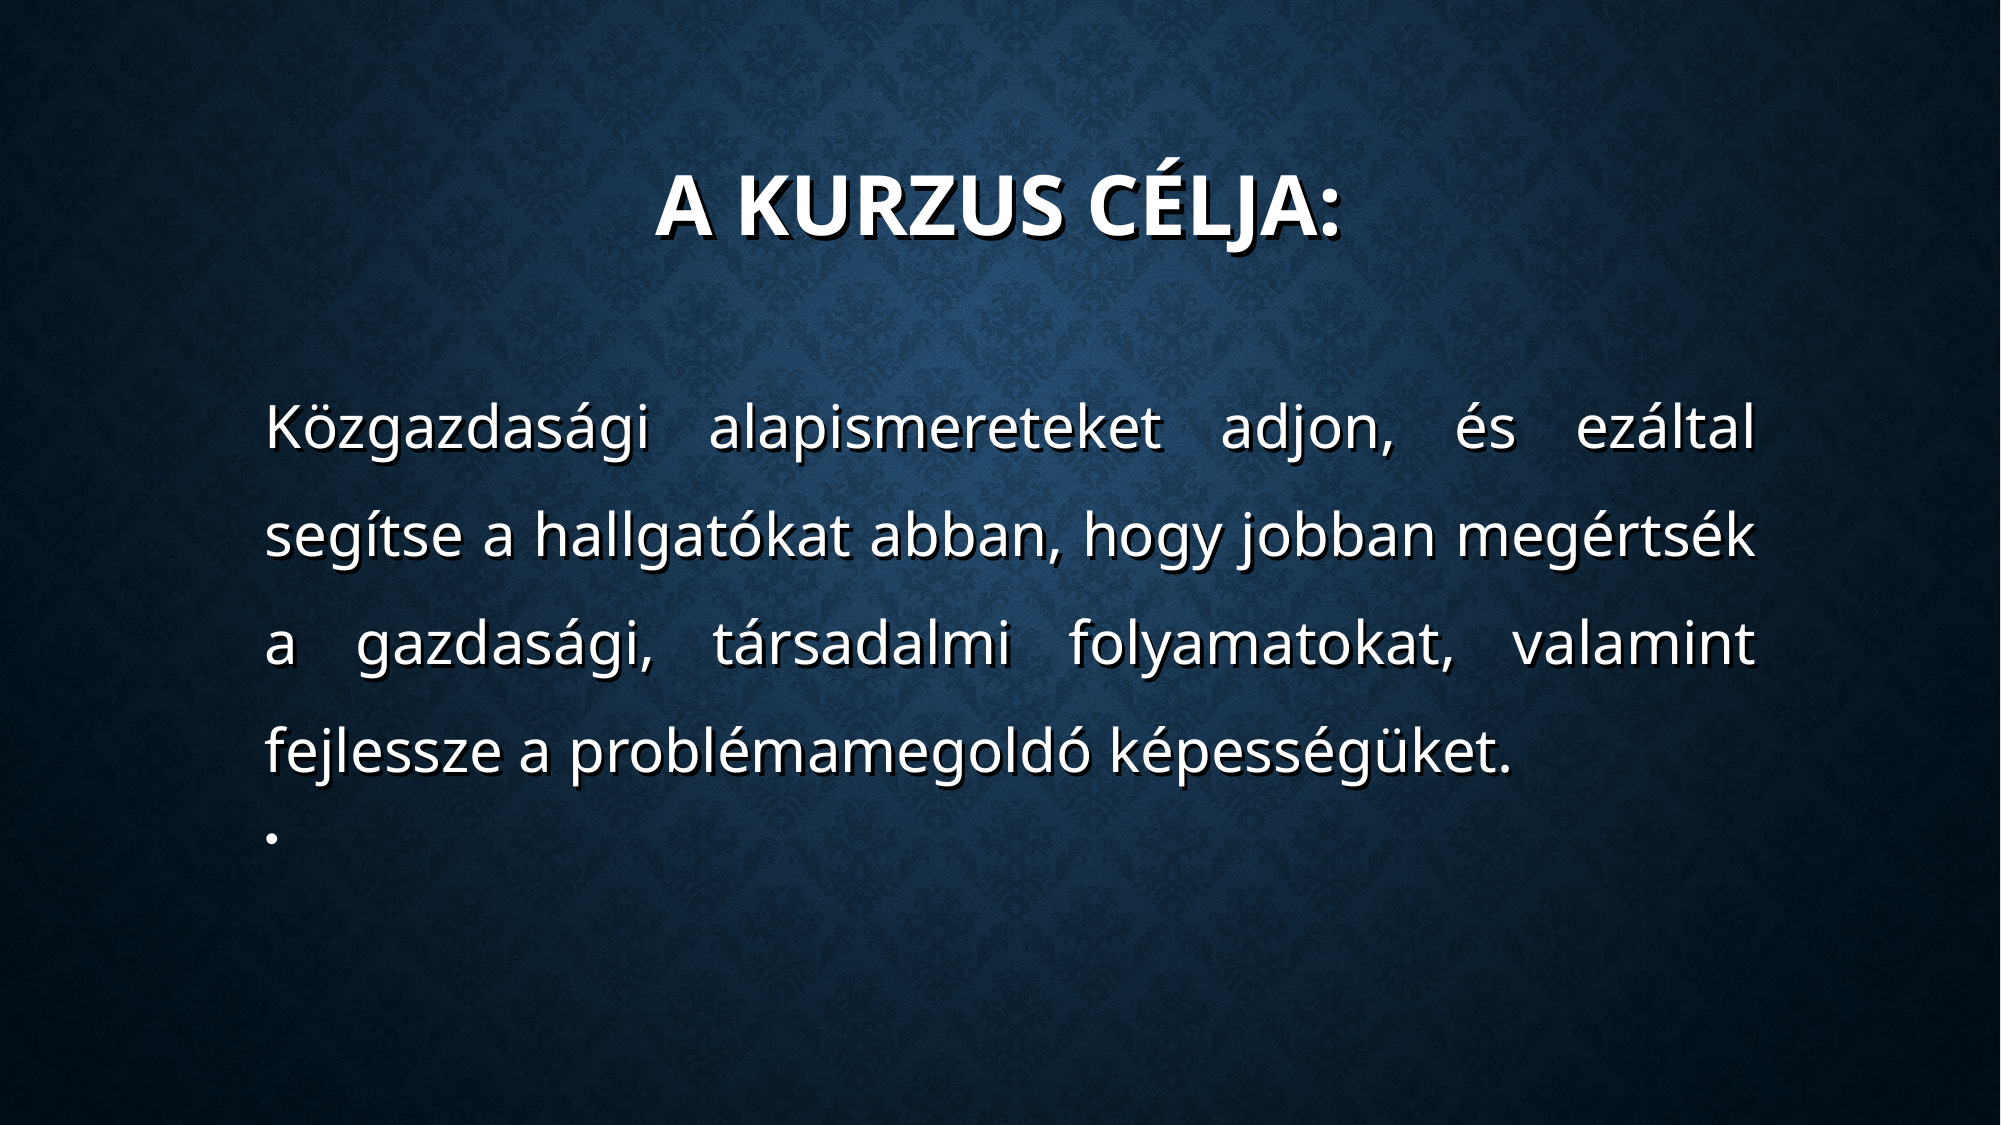

# A kurzus célja:
Közgazdasági alapismereteket adjon, és ezáltal segítse a hallgatókat abban, hogy jobban megértsék a gazdasági, társadalmi folyamatokat, valamint fejlessze a problémamegoldó képességüket.